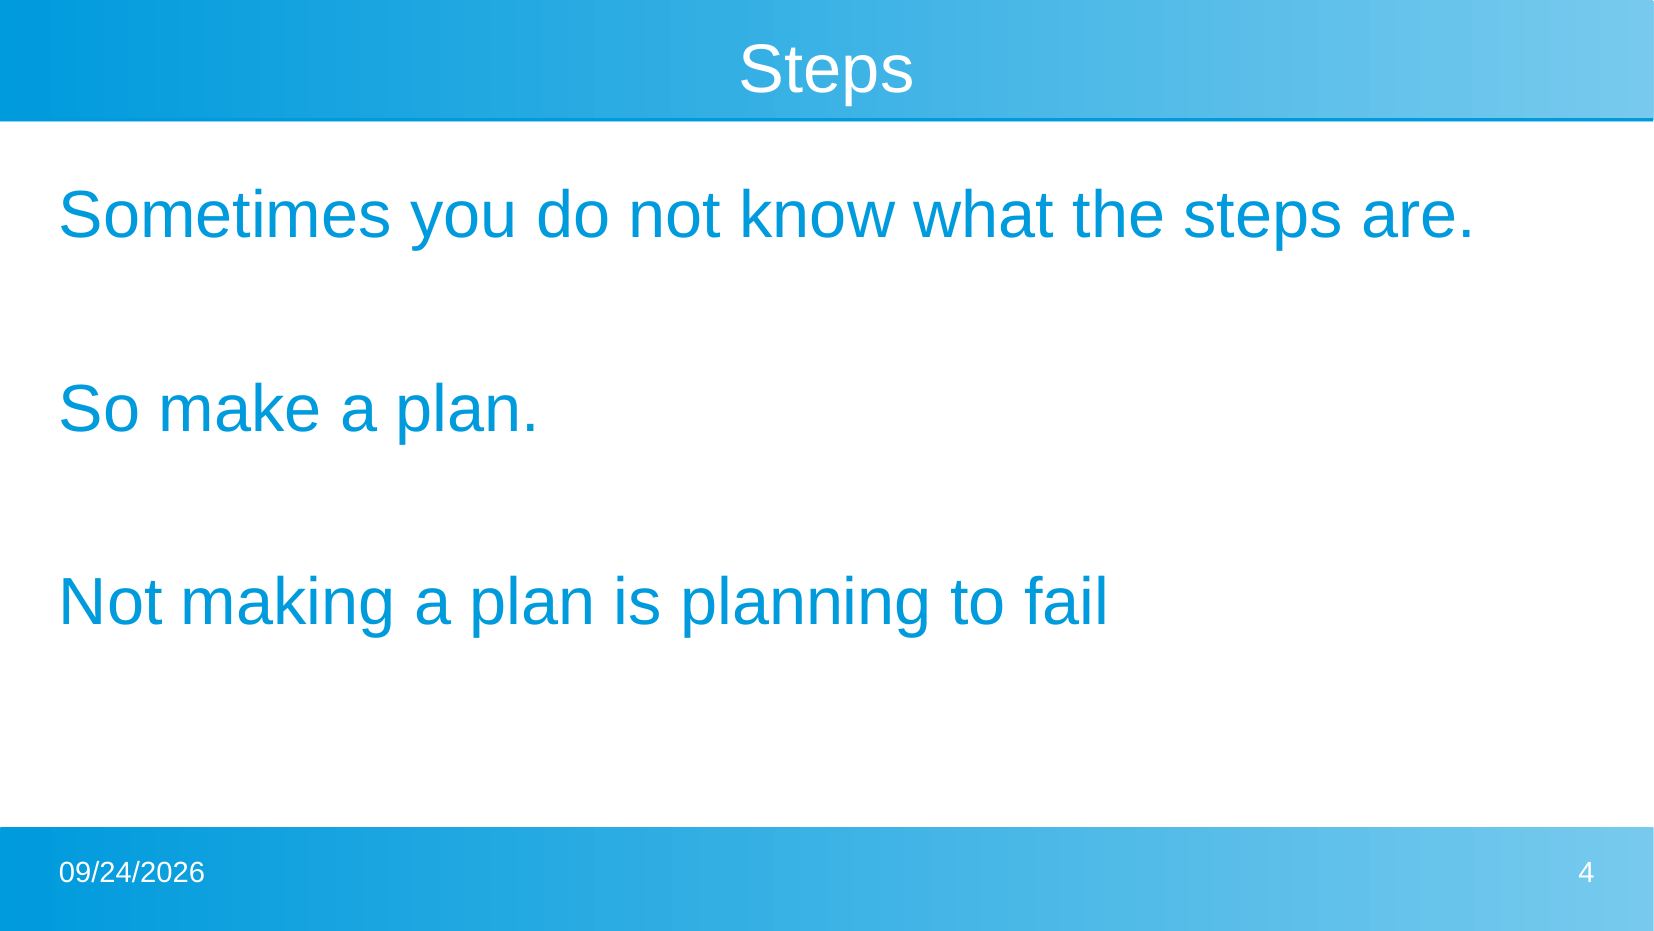

# Steps
Sometimes you do not know what the steps are.
So make a plan.
Not making a plan is planning to fail
4